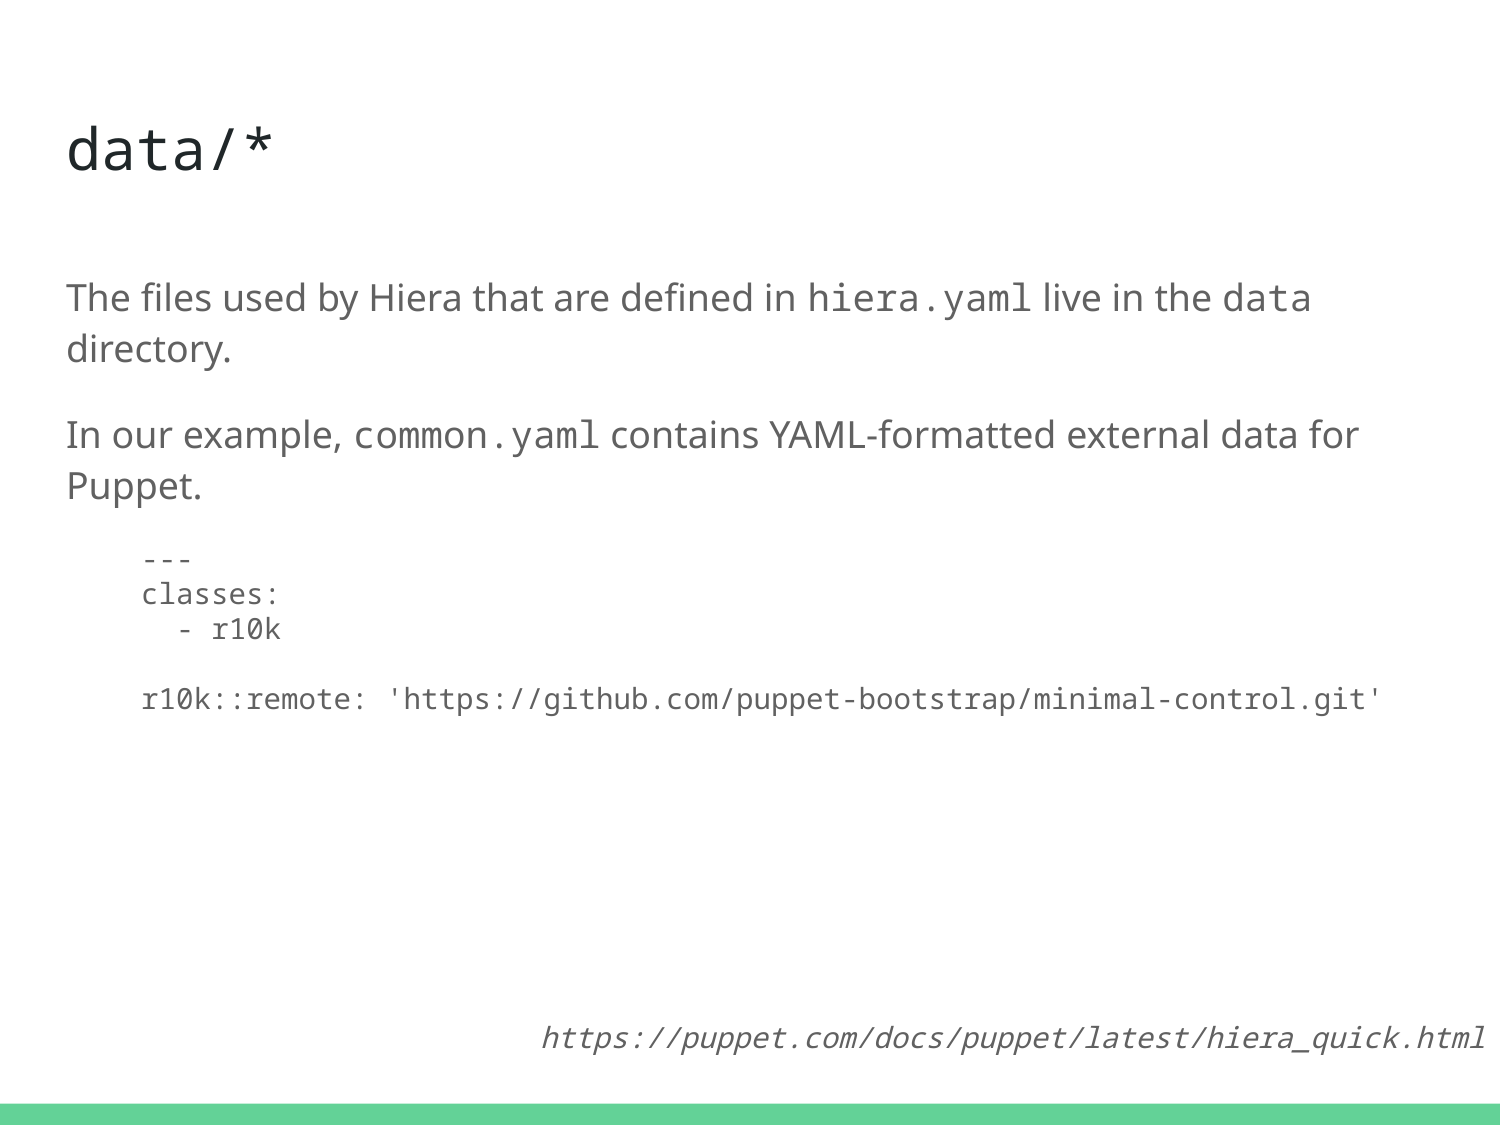

# data/*
The files used by Hiera that are defined in hiera.yaml live in the data directory.
In our example, common.yaml contains YAML-formatted external data for Puppet.
---
classes:
 - r10k
r10k::remote: 'https://github.com/puppet-bootstrap/minimal-control.git'
https://puppet.com/docs/puppet/latest/hiera_quick.html